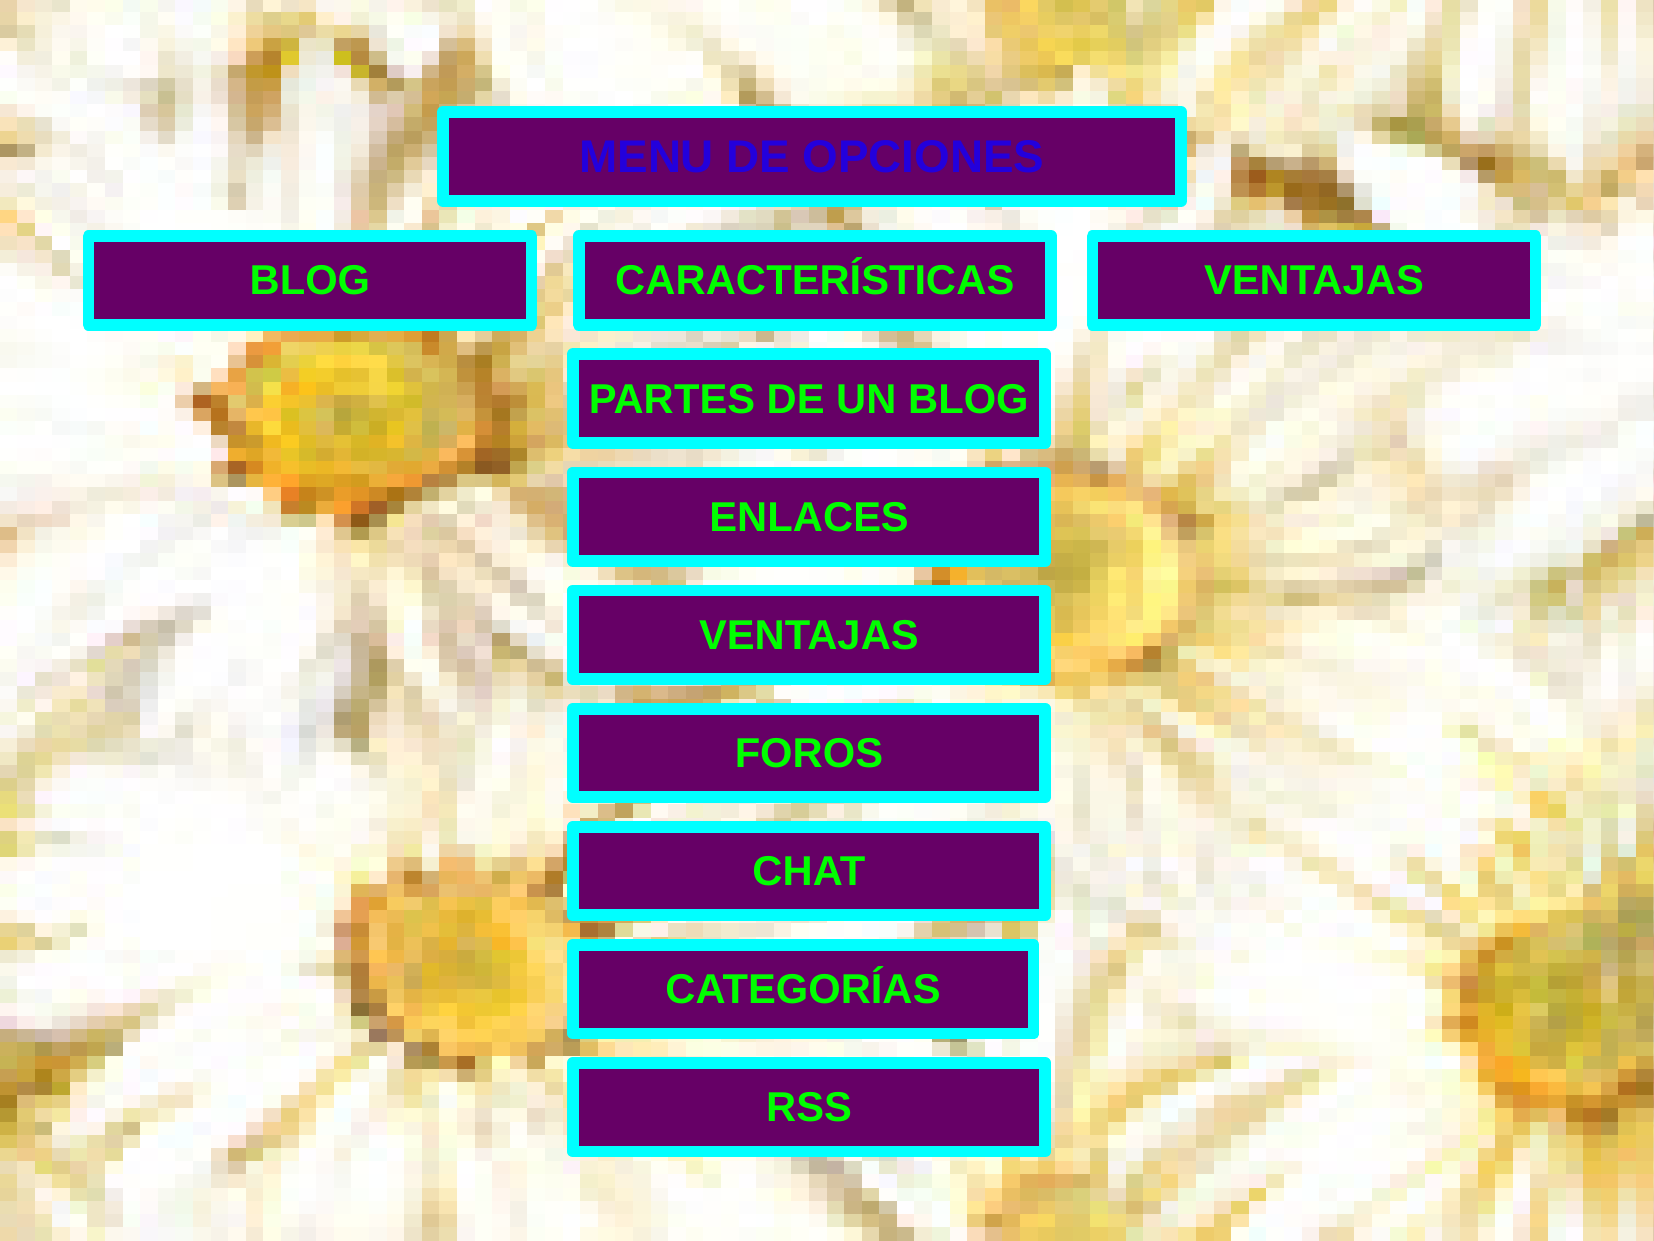

MENU DE OPCIONES
BLOG
CARACTERÍSTICAS
VENTAJAS
PARTES DE UN BLOG
ENLACES
VENTAJAS
FOROS
CHAT
CATEGORÍAS
RSS